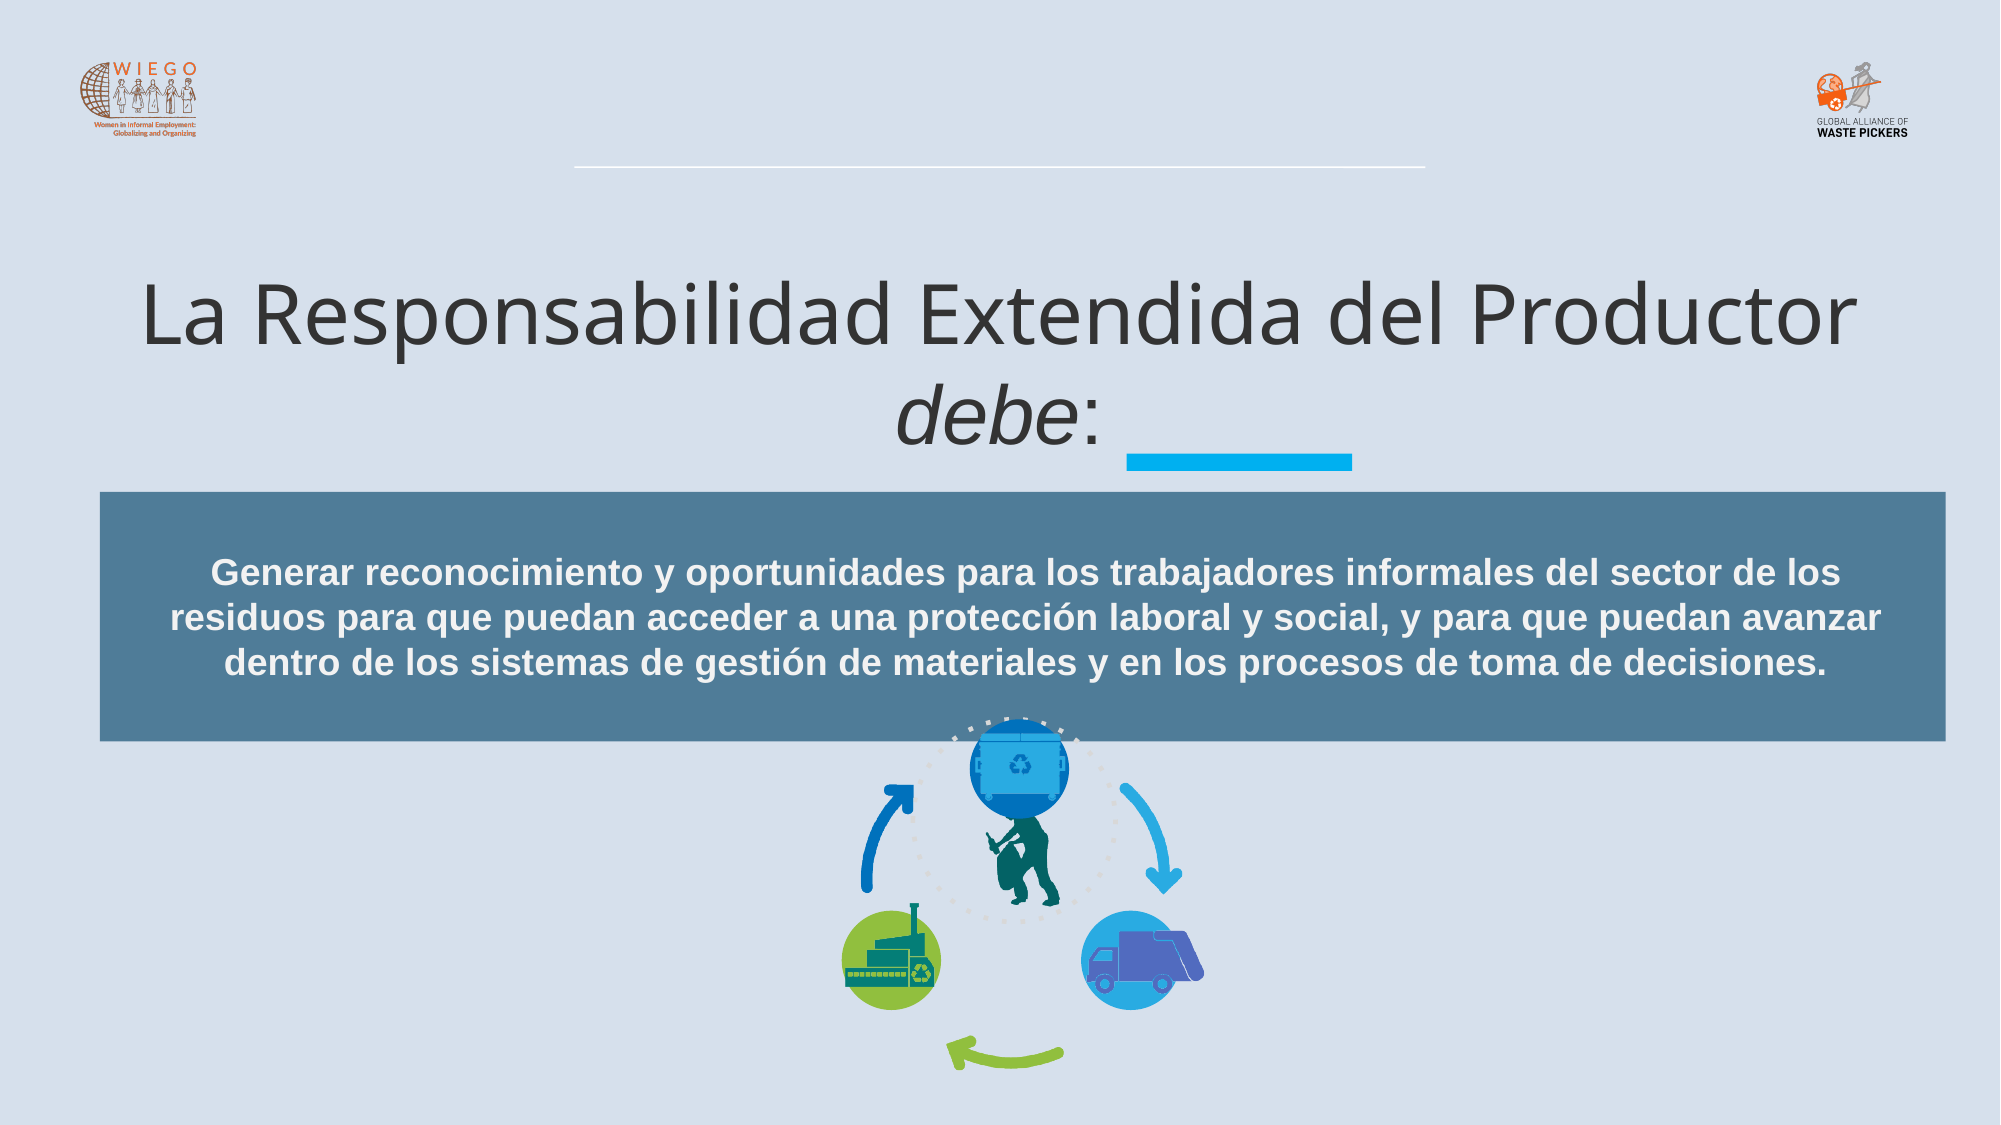

La Responsabilidad Extendida del Productor debe:
Generar reconocimiento y oportunidades para los trabajadores informales del sector de los residuos para que puedan acceder a una protección laboral y social, y para que puedan avanzar dentro de los sistemas de gestión de materiales y en los procesos de toma de decisiones.